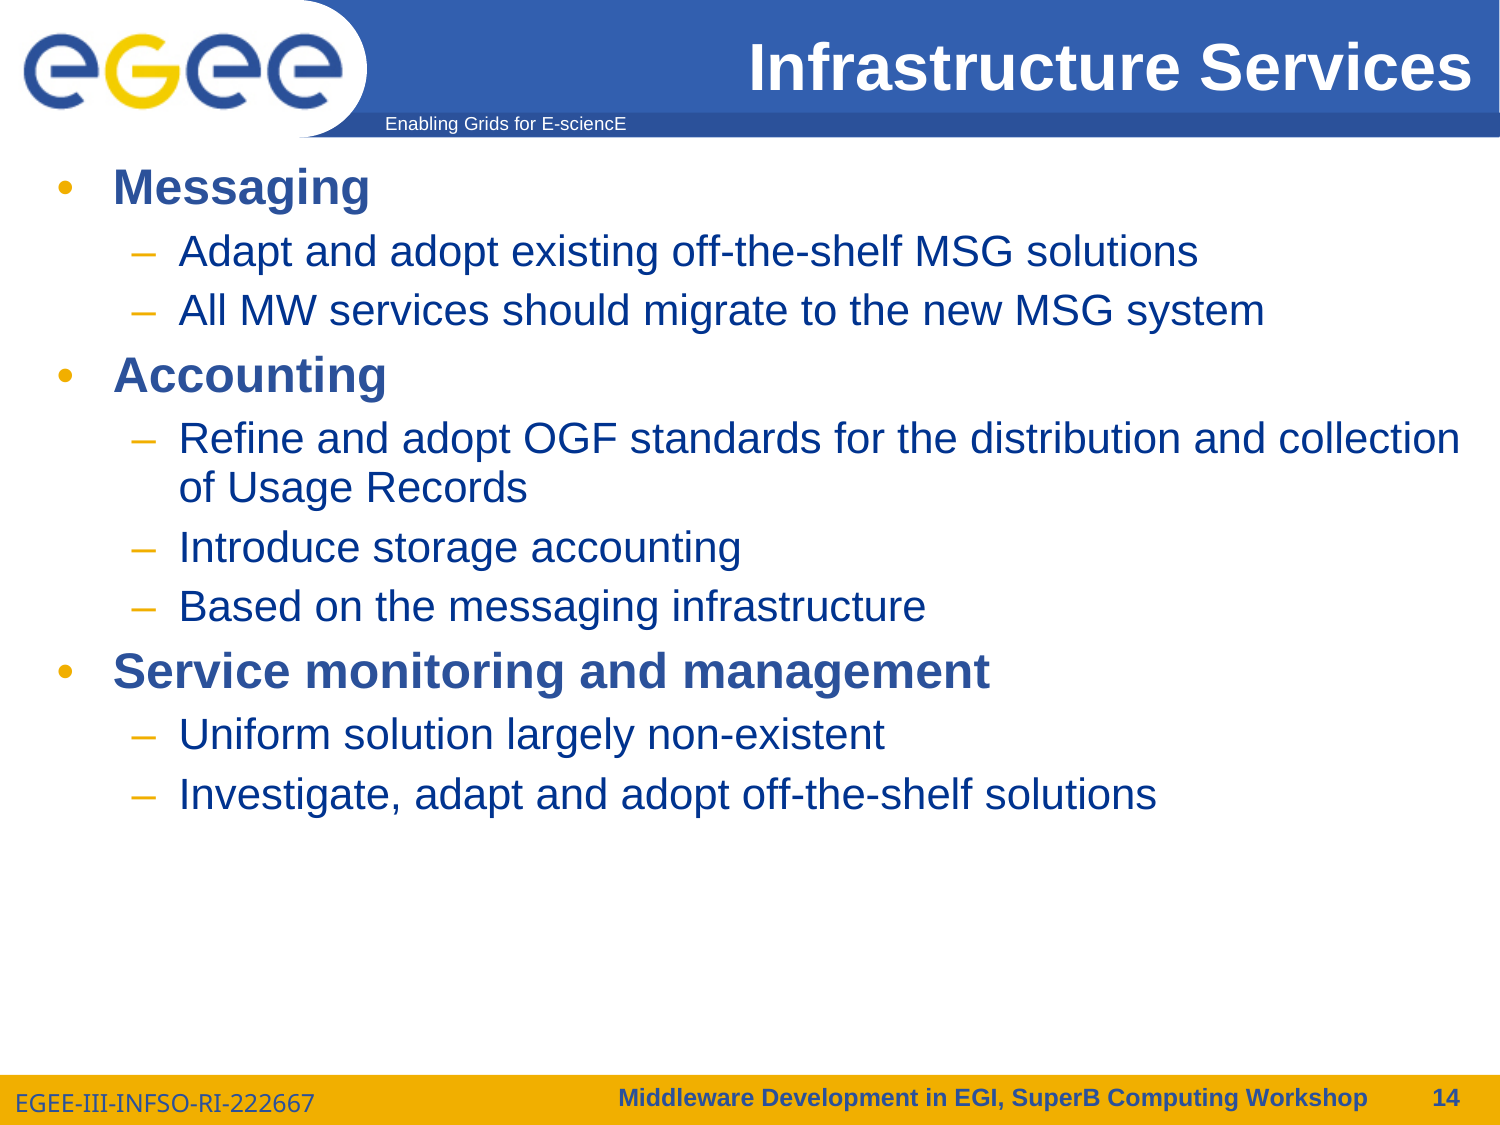

# Infrastructure Services
Messaging
Adapt and adopt existing off-the-shelf MSG solutions
All MW services should migrate to the new MSG system
Accounting
Refine and adopt OGF standards for the distribution and collection of Usage Records
Introduce storage accounting
Based on the messaging infrastructure
Service monitoring and management
Uniform solution largely non-existent
Investigate, adapt and adopt off-the-shelf solutions
Middleware Development in EGI, SuperB Computing Workshop
14